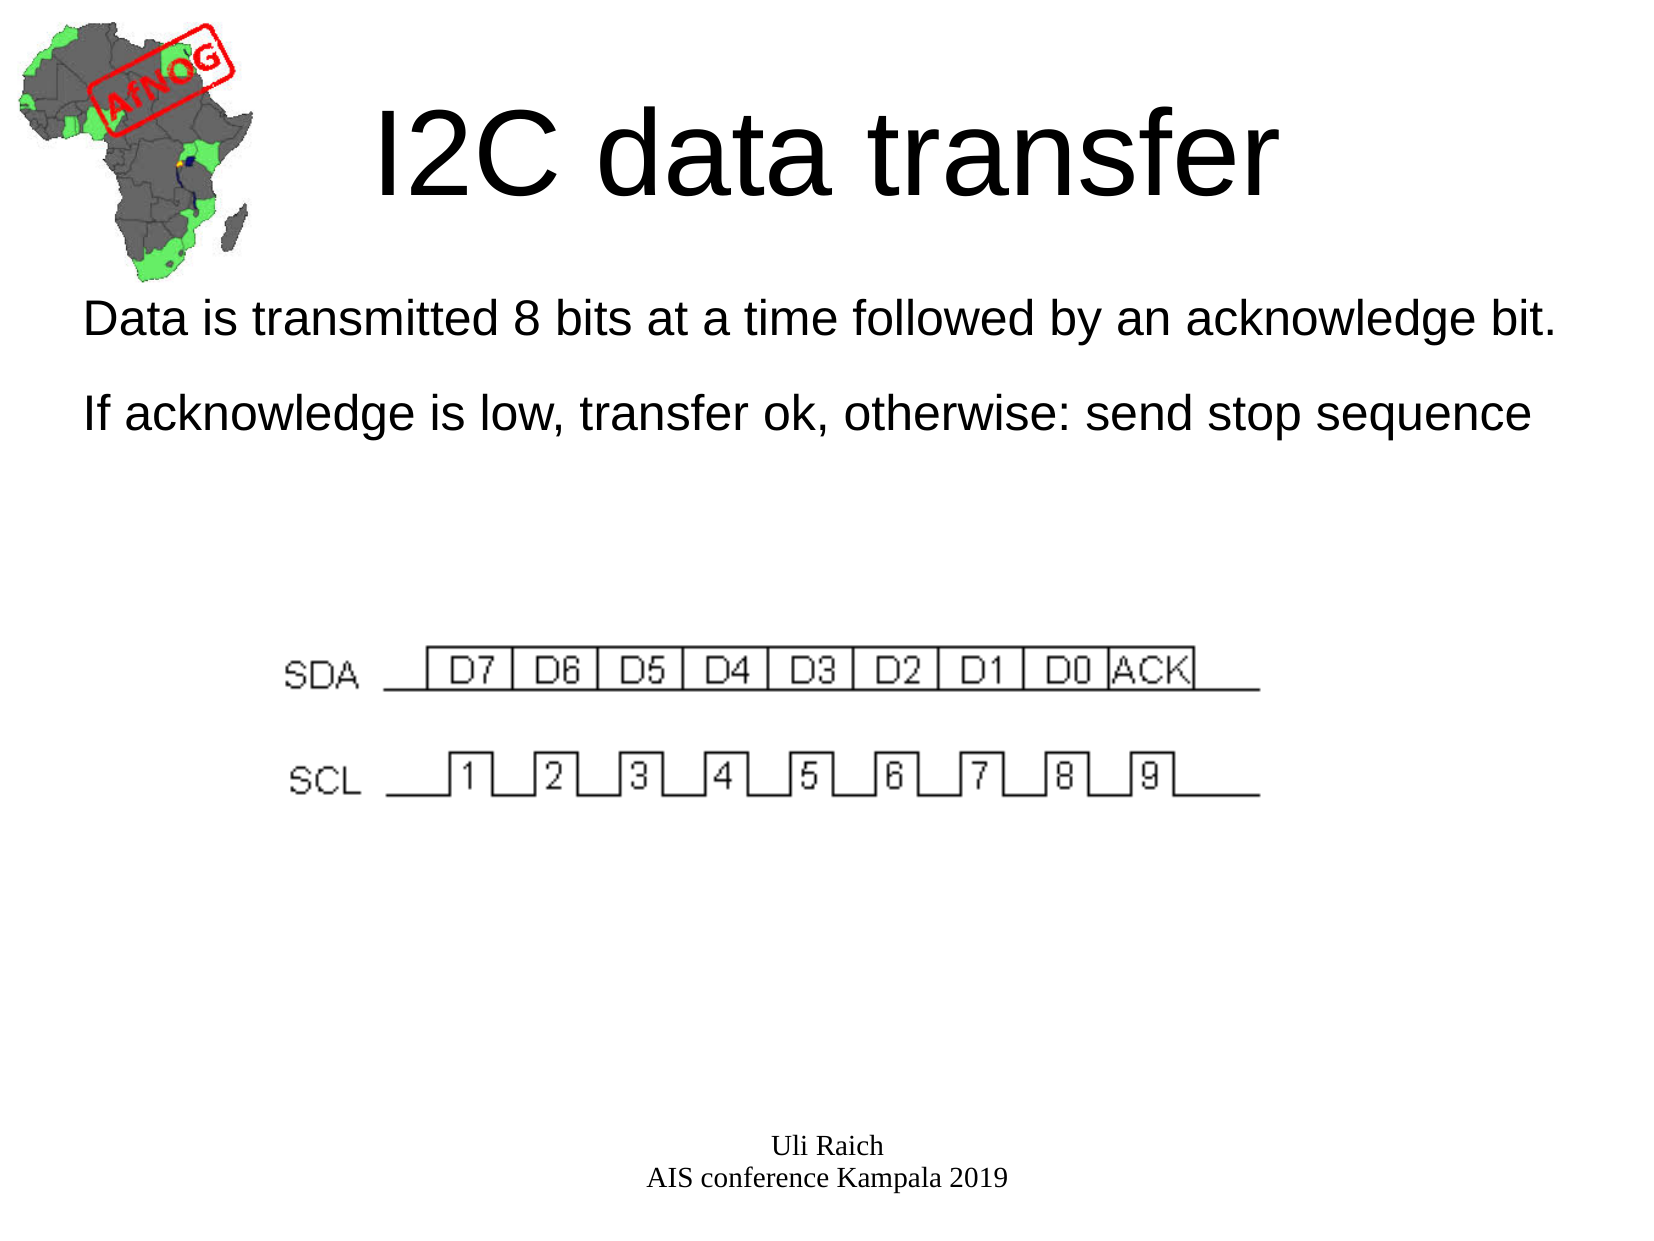

# I2C data transfer
Data is transmitted 8 bits at a time followed by an acknowledge bit.
If acknowledge is low, transfer ok, otherwise: send stop sequence